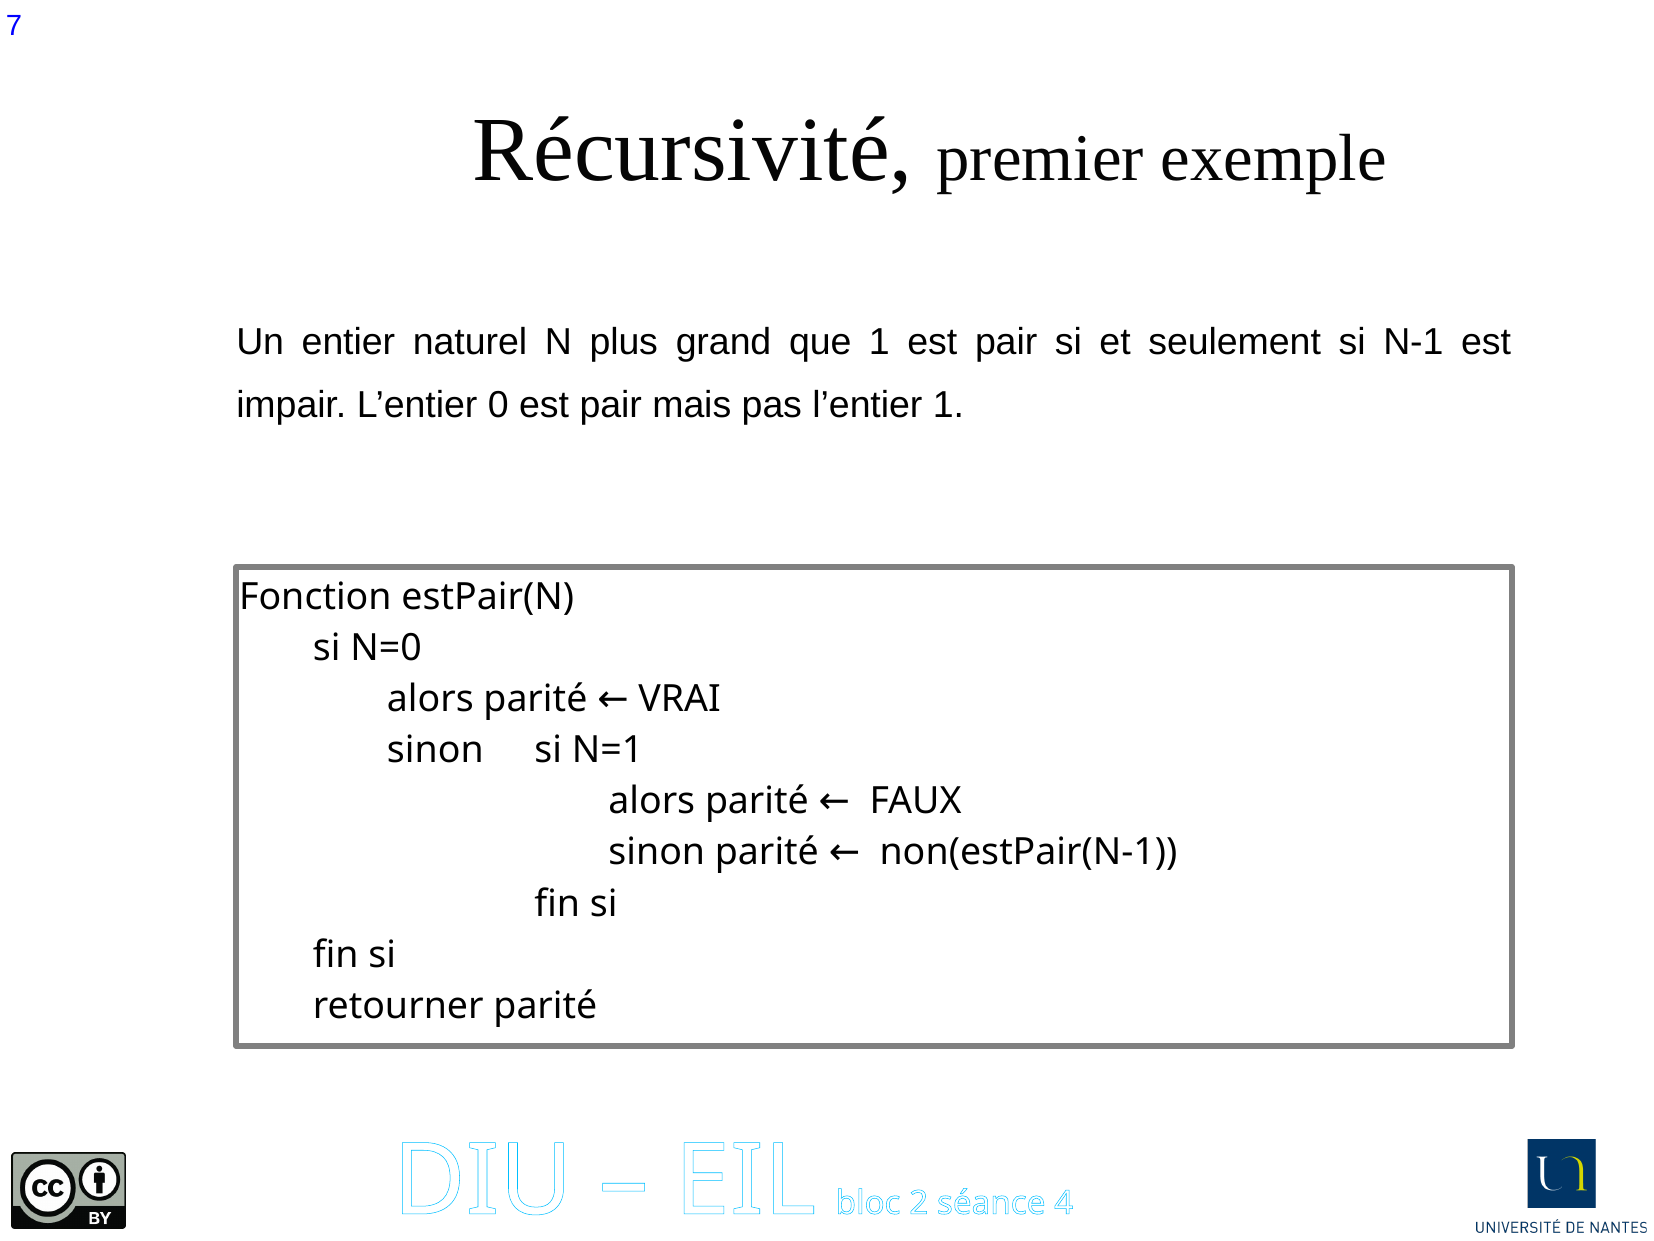

7
# Récursivité, premier exemple
Un entier naturel N plus grand que 1 est pair si et seulement si N-1 est impair. L’entier 0 est pair mais pas l’entier 1.
Fonction estPair(N)
	si N=0
		alors parité ← VRAI
		sinon	si N=1
					alors parité ← FAUX
					sinon parité ← non(estPair(N-1))
				fin si
	fin si
	retourner parité